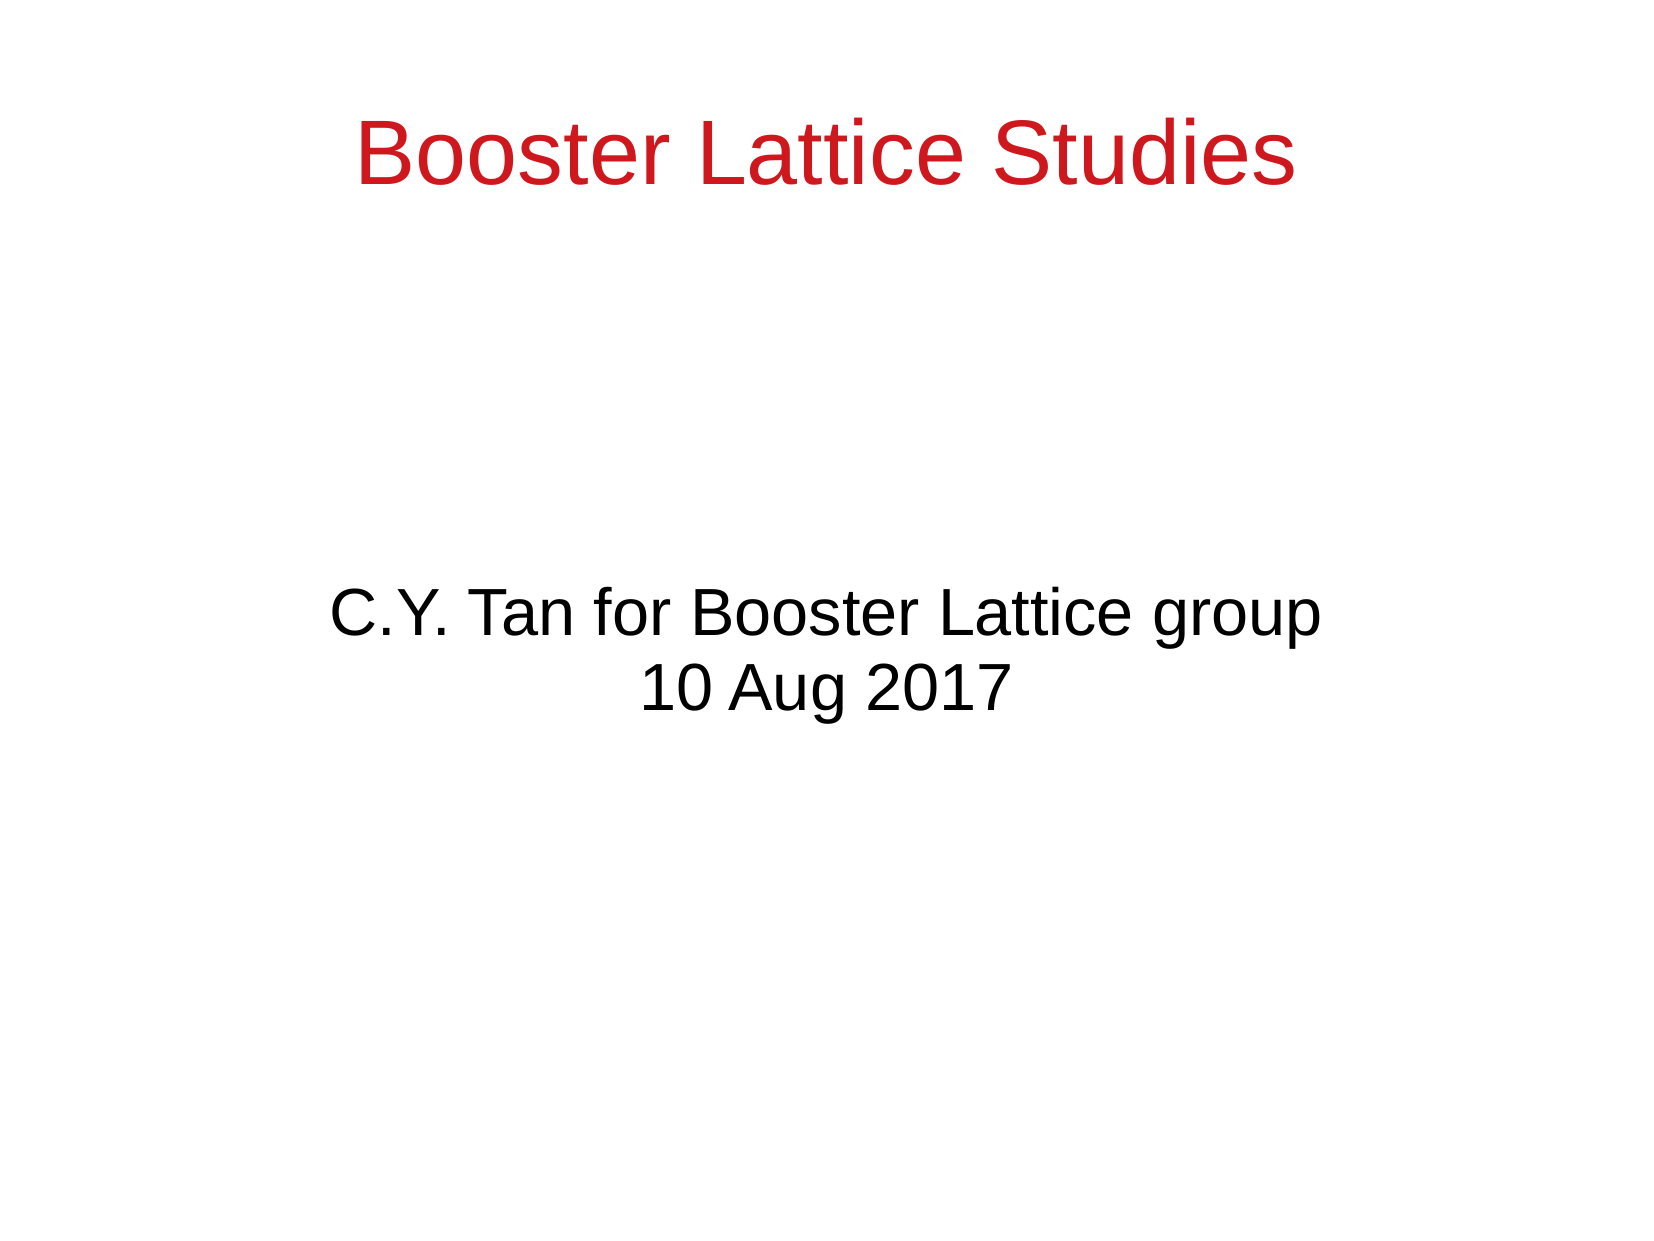

# Booster Lattice Studies
C.Y. Tan for Booster Lattice group
10 Aug 2017